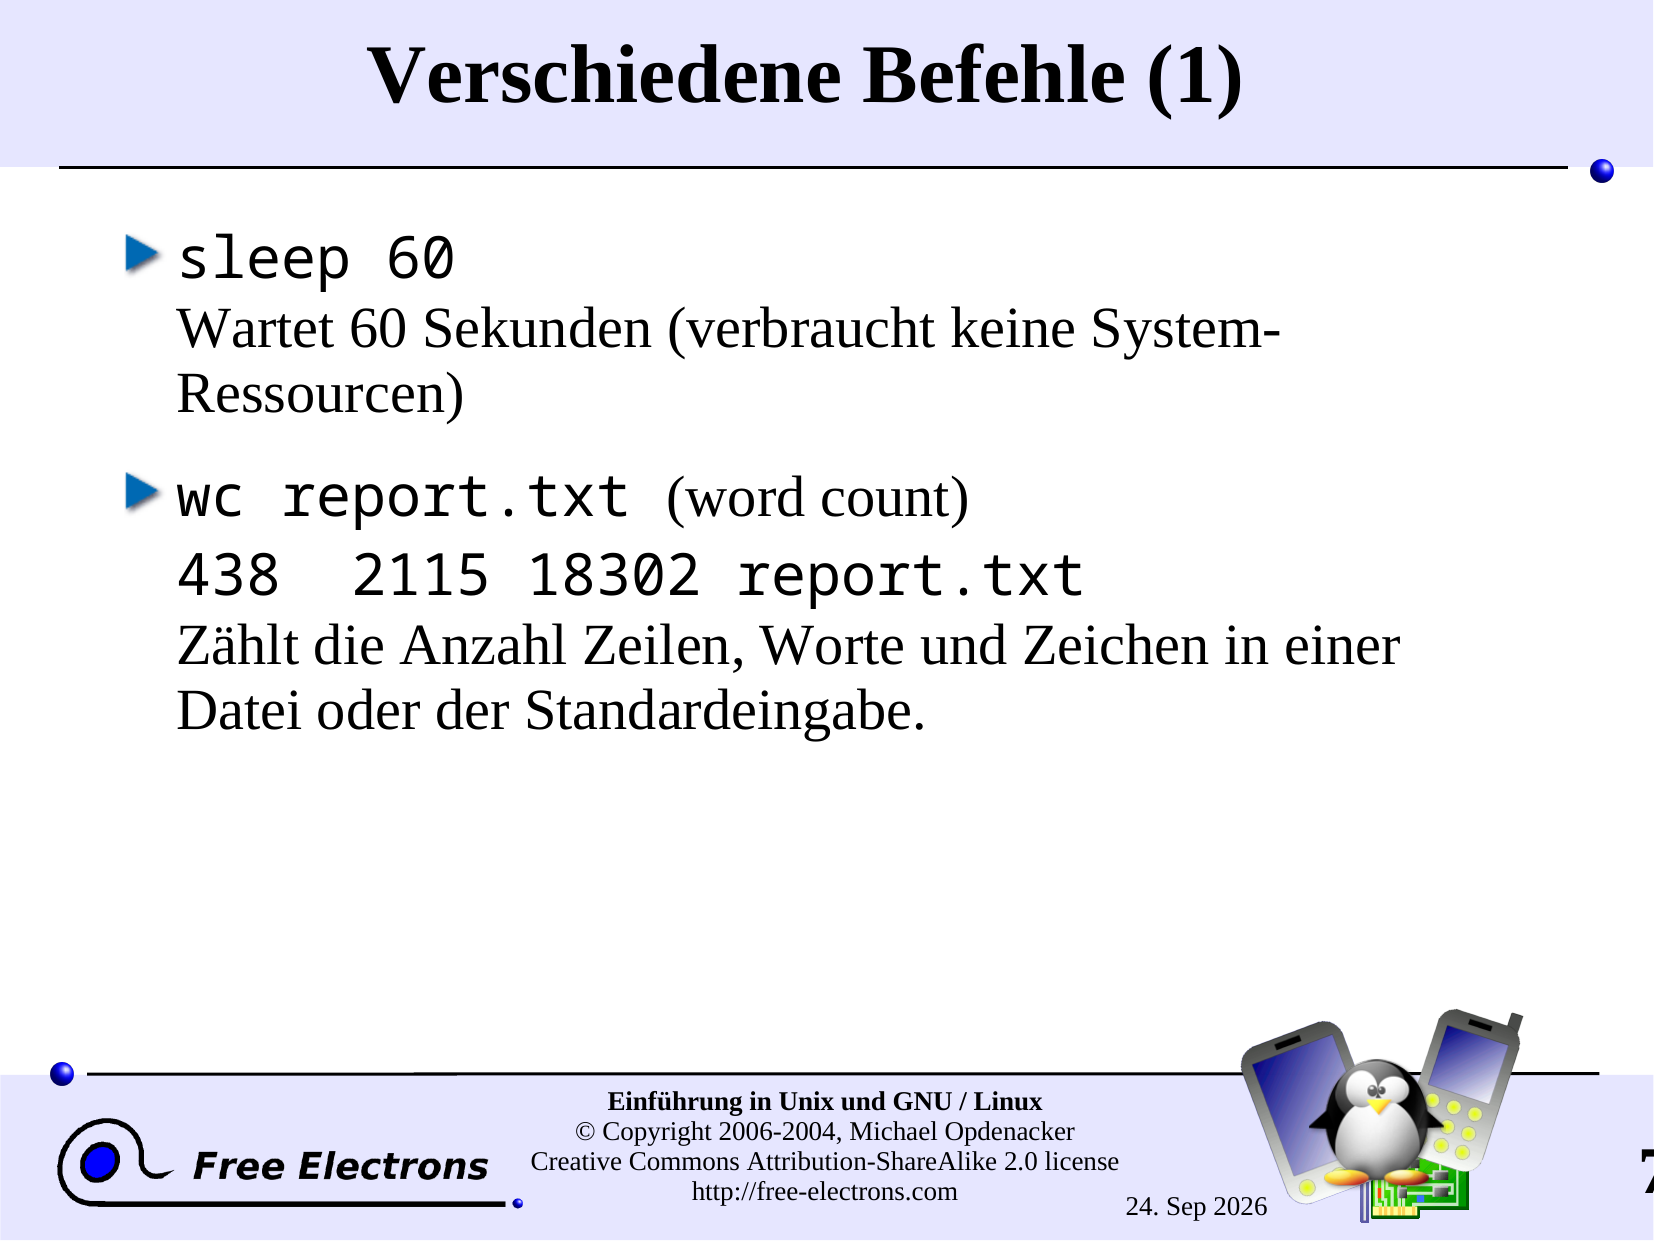

# Verschiedene Befehle (1)
sleep 60
Wartet 60 Sekunden (verbraucht keine System-Ressourcen)
wc report.txt (word count)
438 2115 18302 report.txt
Zählt die Anzahl Zeilen, Worte und Zeichen in einer Datei oder der Standardeingabe.